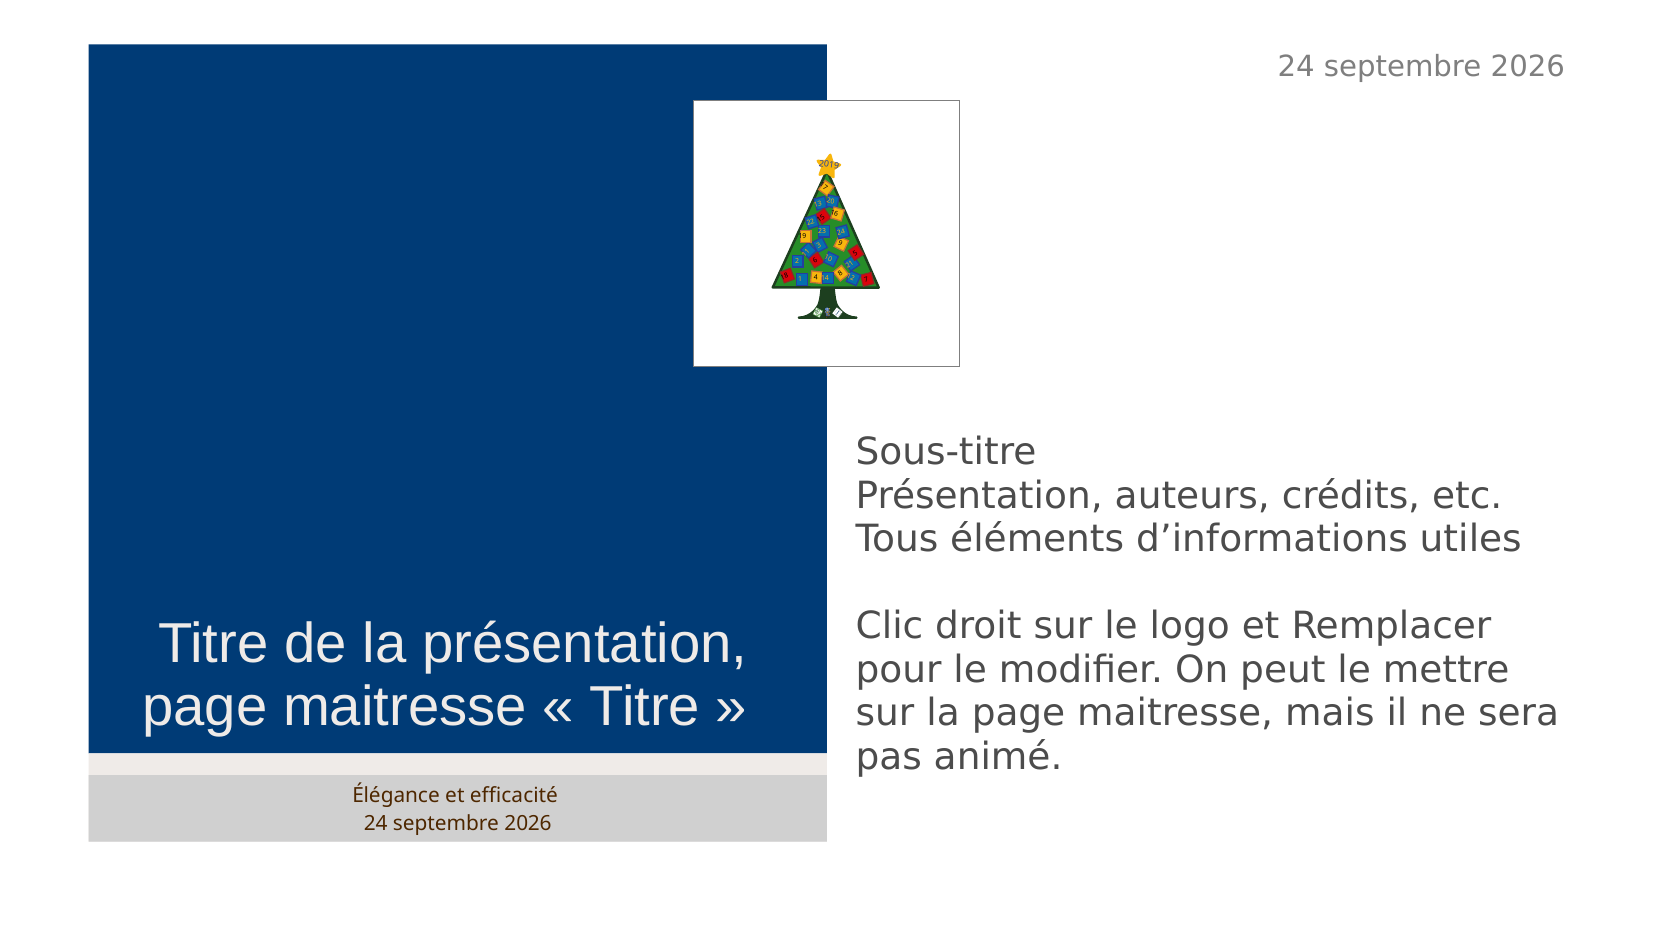

Sous-titre
Présentation, auteurs, crédits, etc. Tous éléments d’informations utiles
Clic droit sur le logo et Remplacer pour le modifier. On peut le mettre sur la page maitresse, mais il ne sera pas animé.
# Titre de la présentation, page maitresse « Titre »
Élégance et efficacité